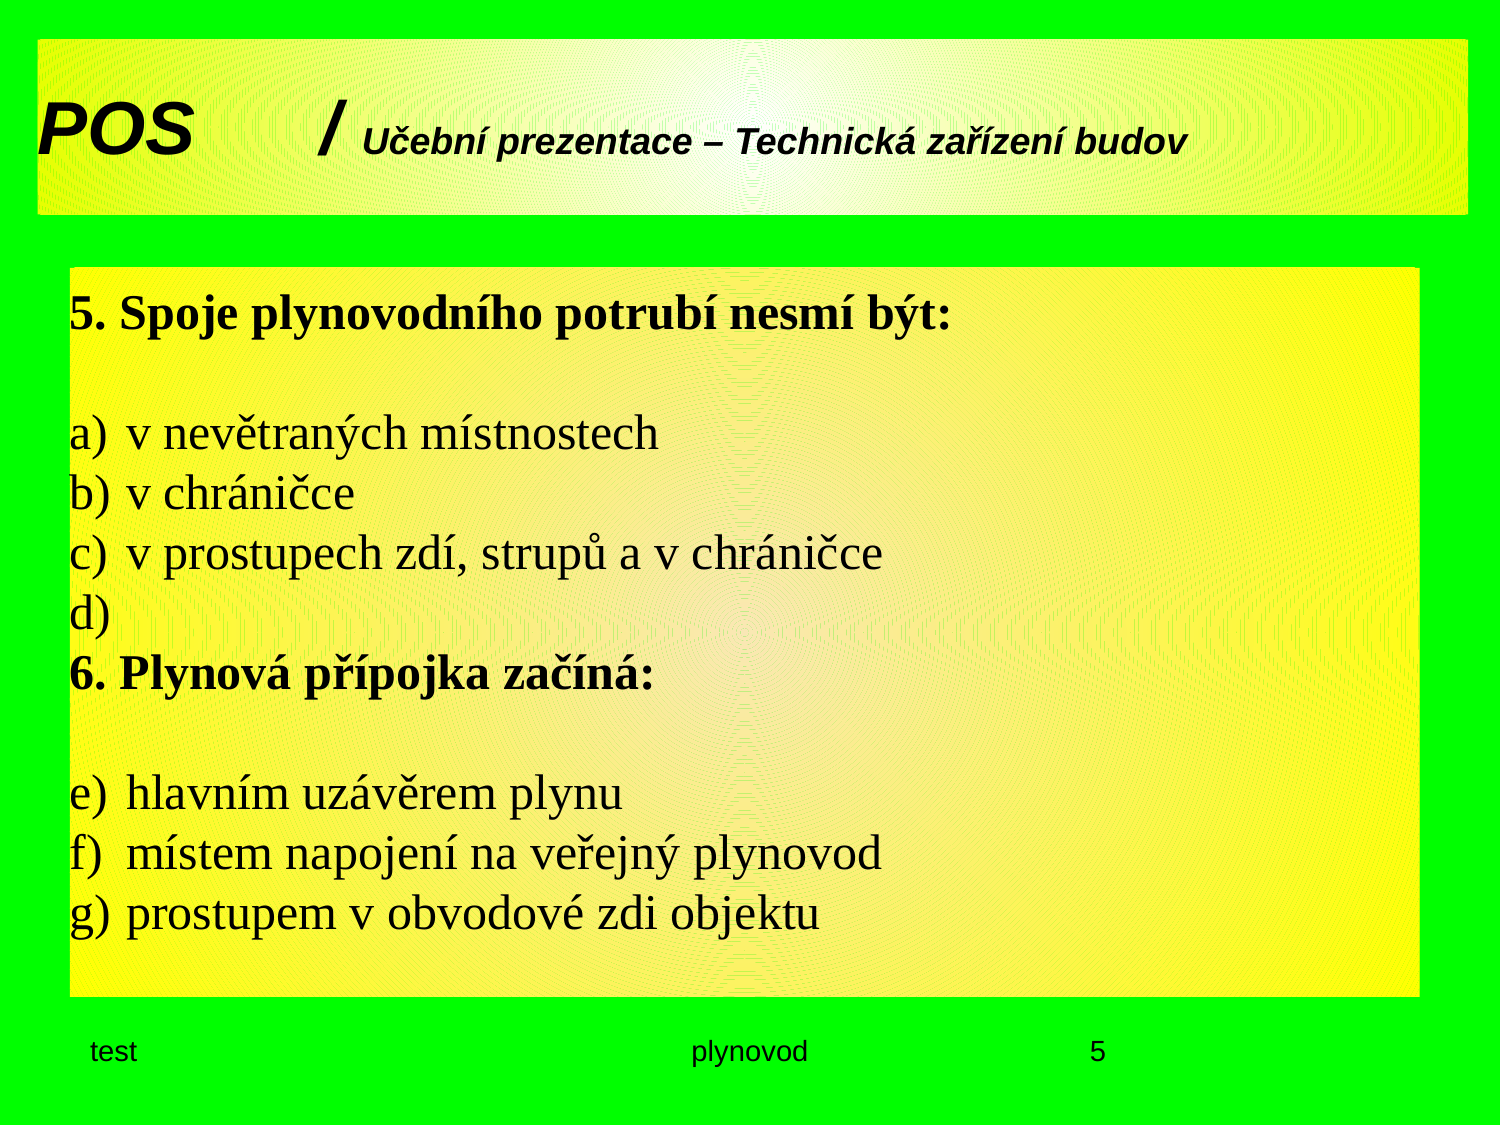

POS / Učební prezentace – Technická zařízení budov
5. Spoje plynovodního potrubí nesmí být:
v nevětraných místnostech
v chráničce
v prostupech zdí, strupů a v chráničce
6. Plynová přípojka začíná:
hlavním uzávěrem plynu
místem napojení na veřejný plynovod
prostupem v obvodové zdi objektu
test
plynovod